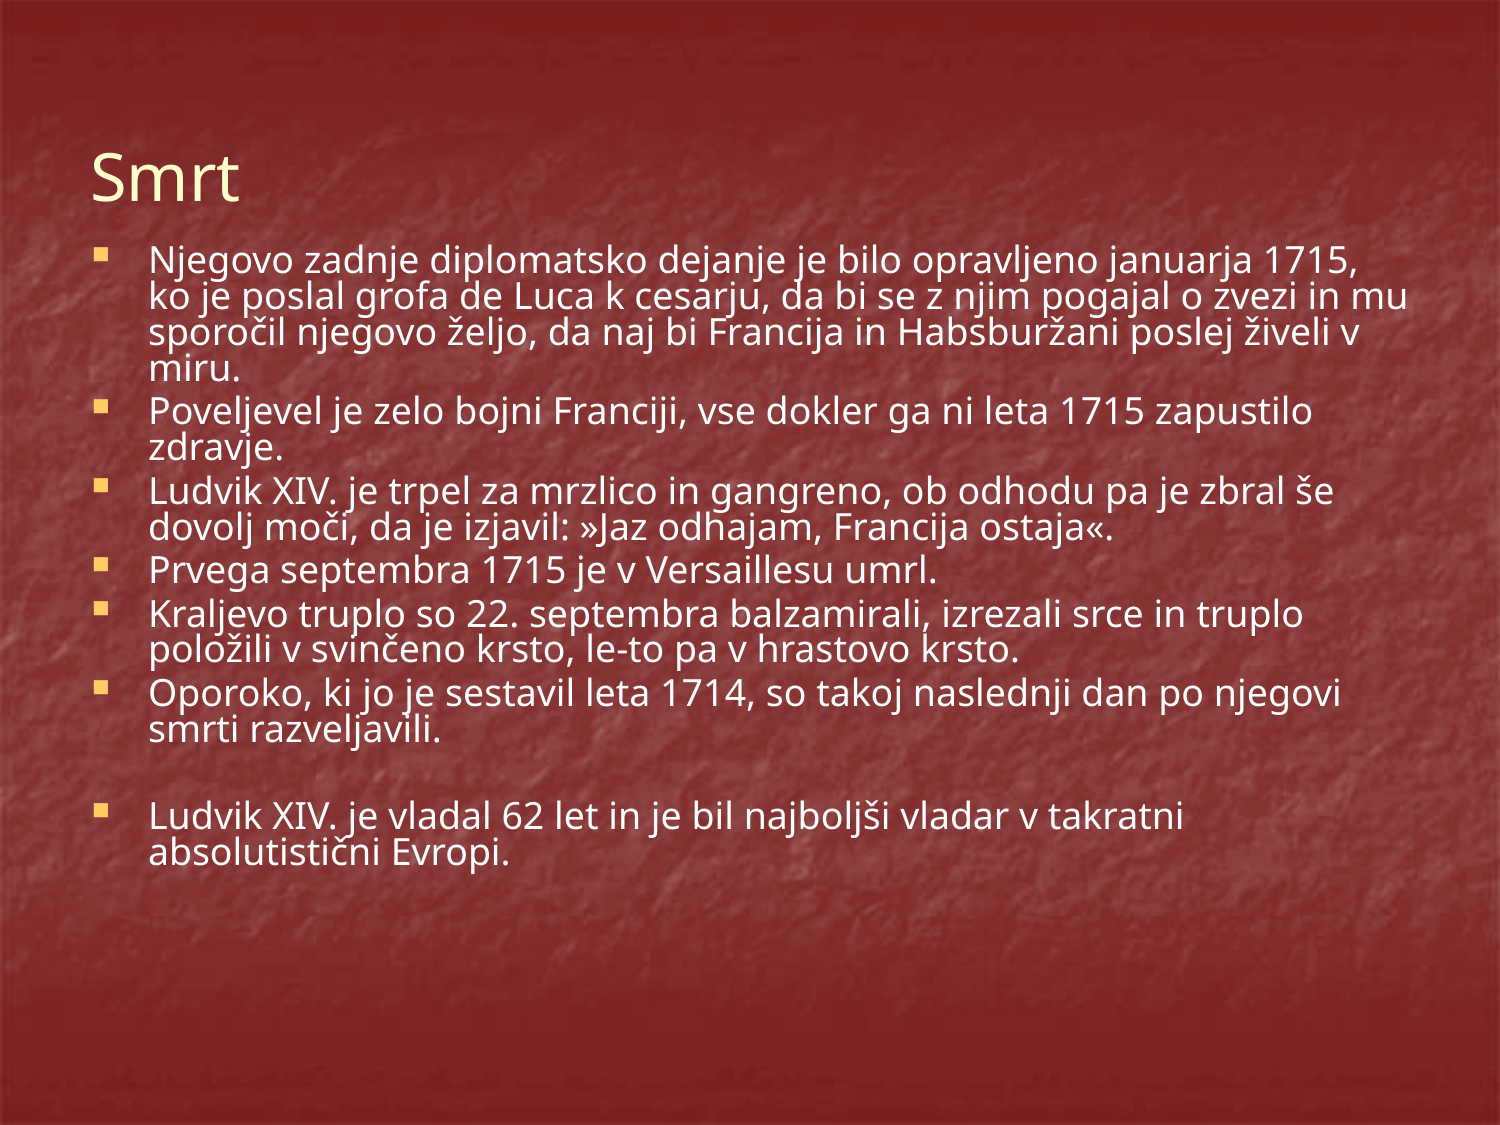

# Smrt
Njegovo zadnje diplomatsko dejanje je bilo opravljeno januarja 1715, ko je poslal grofa de Luca k cesarju, da bi se z njim pogajal o zvezi in mu sporočil njegovo željo, da naj bi Francija in Habsburžani poslej živeli v miru.
Poveljevel je zelo bojni Franciji, vse dokler ga ni leta 1715 zapustilo zdravje.
Ludvik XIV. je trpel za mrzlico in gangreno, ob odhodu pa je zbral še dovolj moči, da je izjavil: »Jaz odhajam, Francija ostaja«.
Prvega septembra 1715 je v Versaillesu umrl.
Kraljevo truplo so 22. septembra balzamirali, izrezali srce in truplo položili v svinčeno krsto, le-to pa v hrastovo krsto.
Oporoko, ki jo je sestavil leta 1714, so takoj naslednji dan po njegovi smrti razveljavili.
Ludvik XIV. je vladal 62 let in je bil najboljši vladar v takratni absolutistični Evropi.